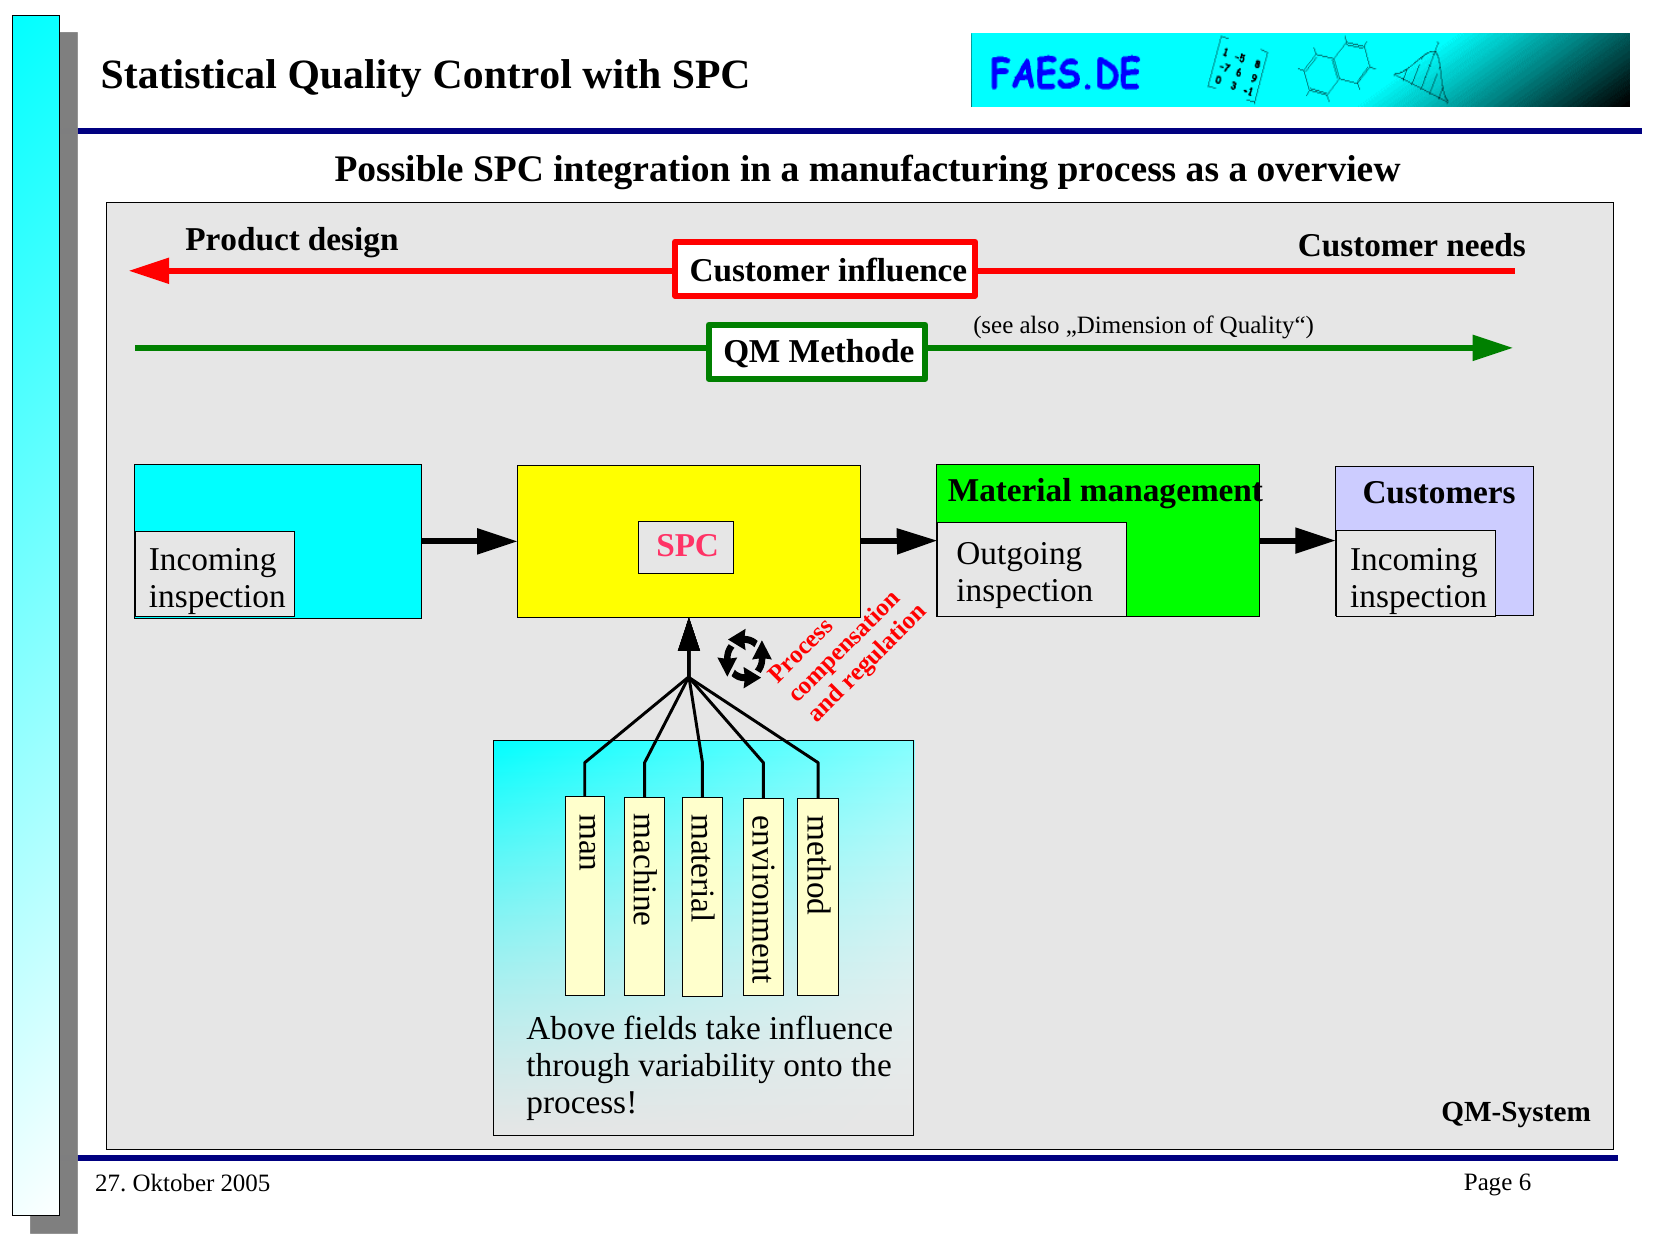

Statistical Quality Control with SPC
Possible SPC integration in a manufacturing process as a overview
Product design
Customer needs
Customer influence
(see also „Dimension of Quality“)
QM Methode
Material management
Customers
Manufacturing process
Incoming goods
Process
compensation
and regulation
SPC
Incoming
inspection
Incoming
inspection
Outgoing
inspection
man
method
material
machine
environment
Above fields take influence through variability onto the process!
QM-System
Page
27. Oktober 2005